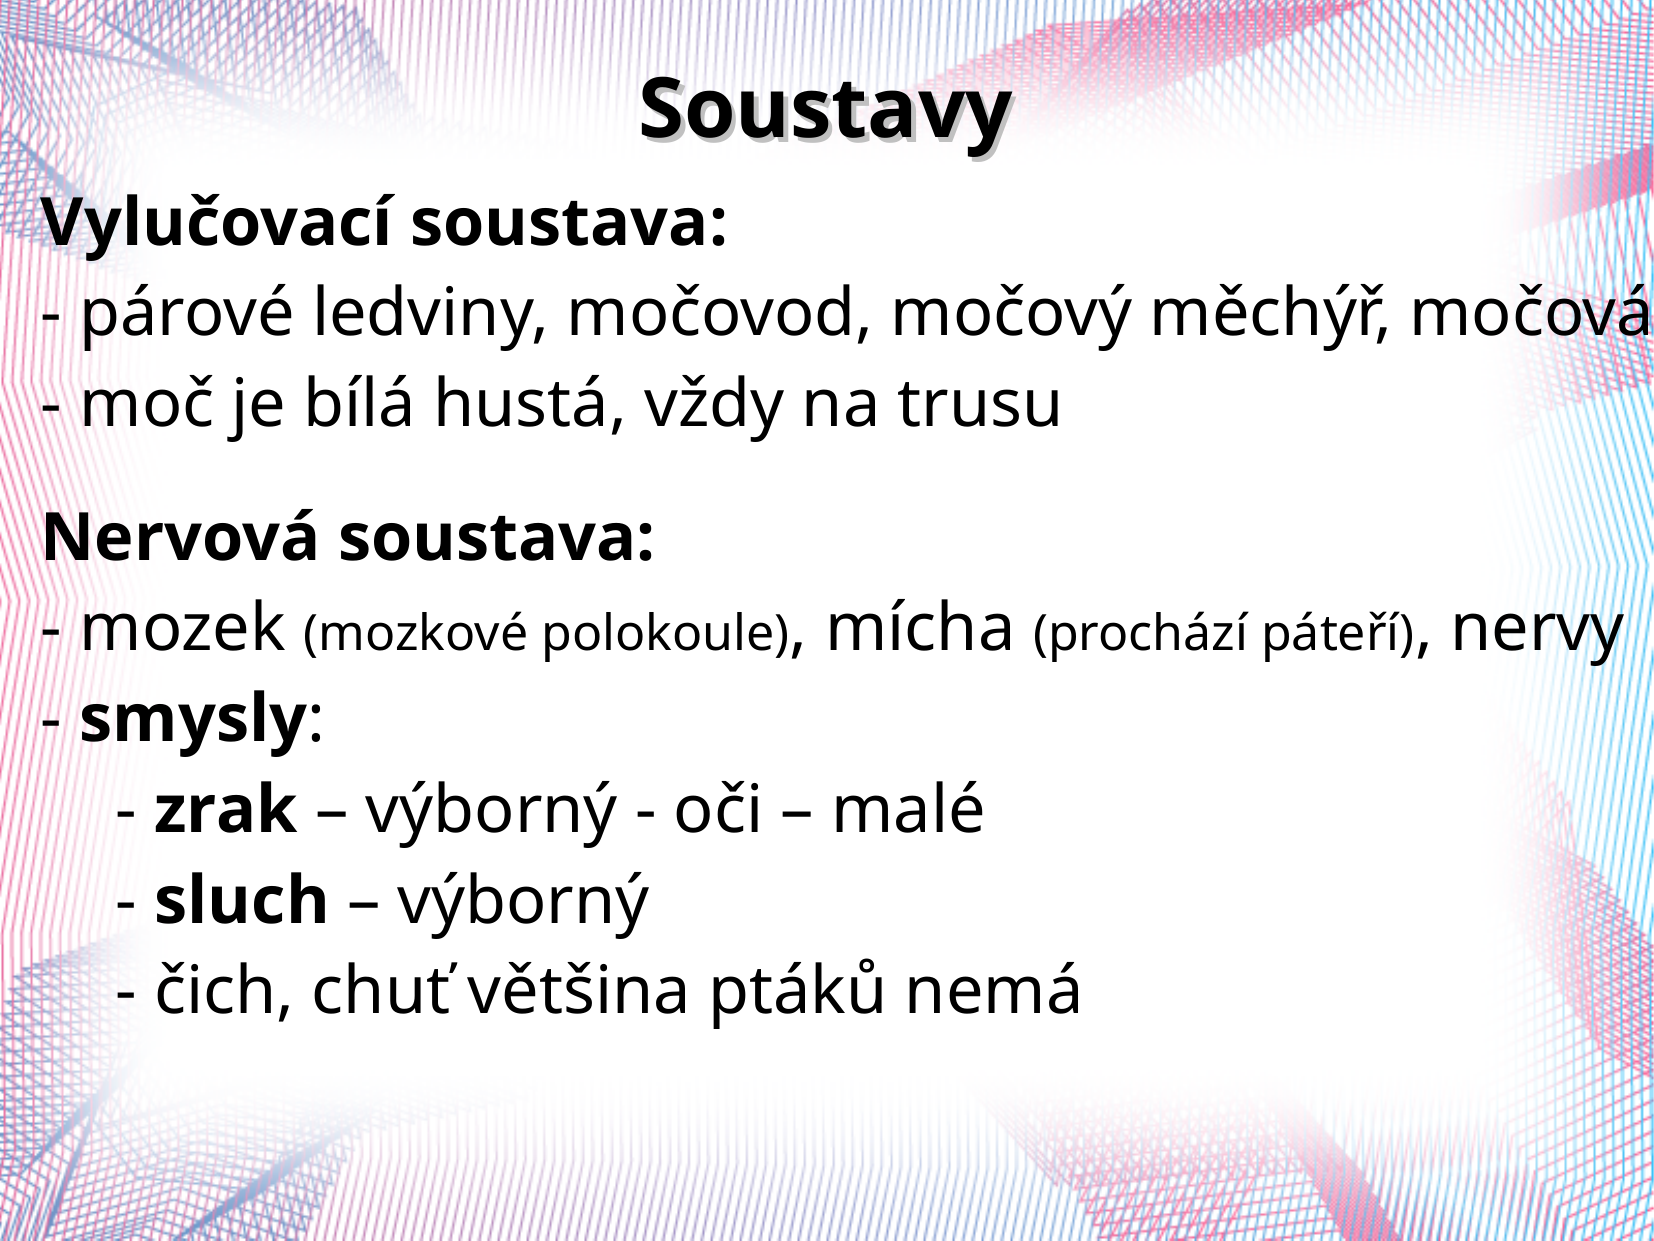

Soustavy
Vylučovací soustava:
- párové ledviny, močovod, močový měchýř, močová trubice, kloaka
- moč je bílá hustá, vždy na trusu
Nervová soustava:
- mozek (mozkové polokoule), mícha (prochází páteří), nervy
- smysly:
	- zrak – výborný - oči – malé
	- sluch – výborný
	- čich, chuť většina ptáků nemá